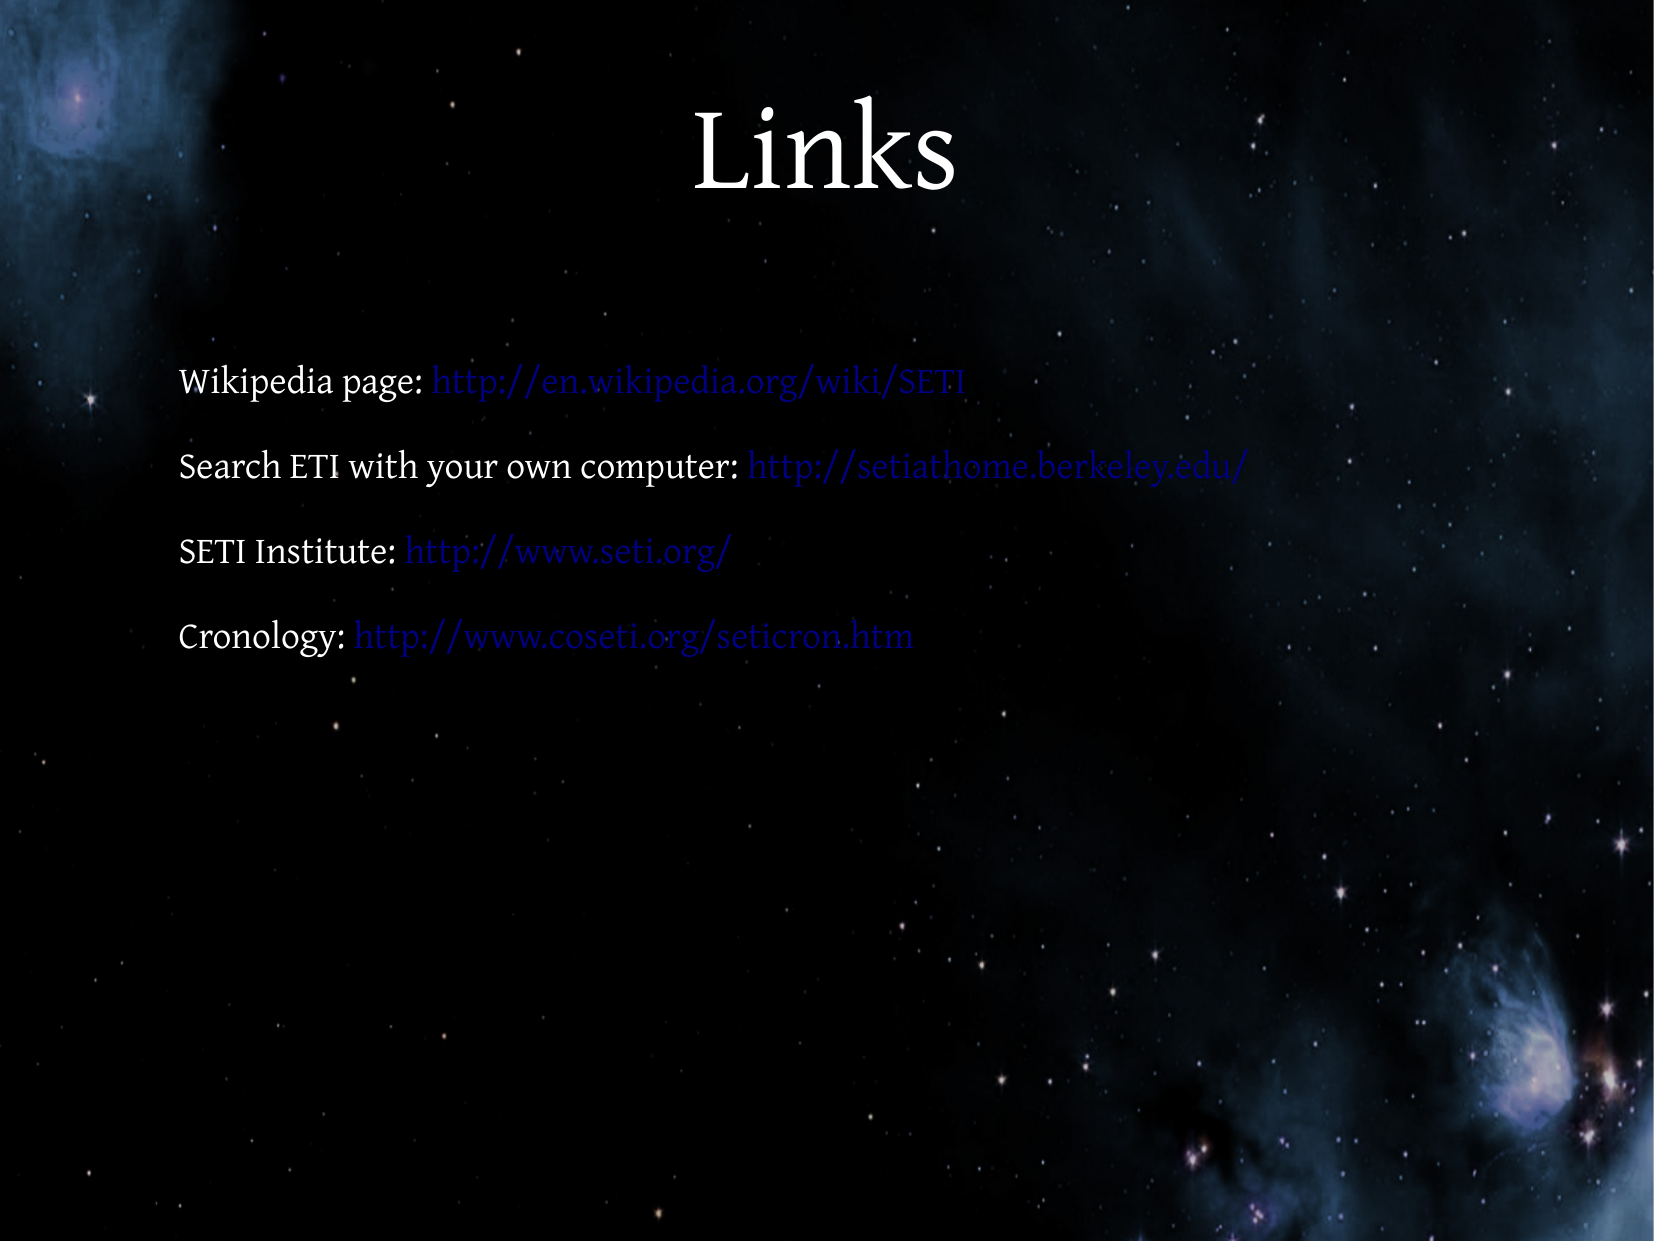

# Links
Wikipedia page: http://en.wikipedia.org/wiki/SETI
Search ETI with your own computer: http://setiathome.berkeley.edu/
SETI Institute: http://www.seti.org/
Cronology: http://www.coseti.org/seticron.htm